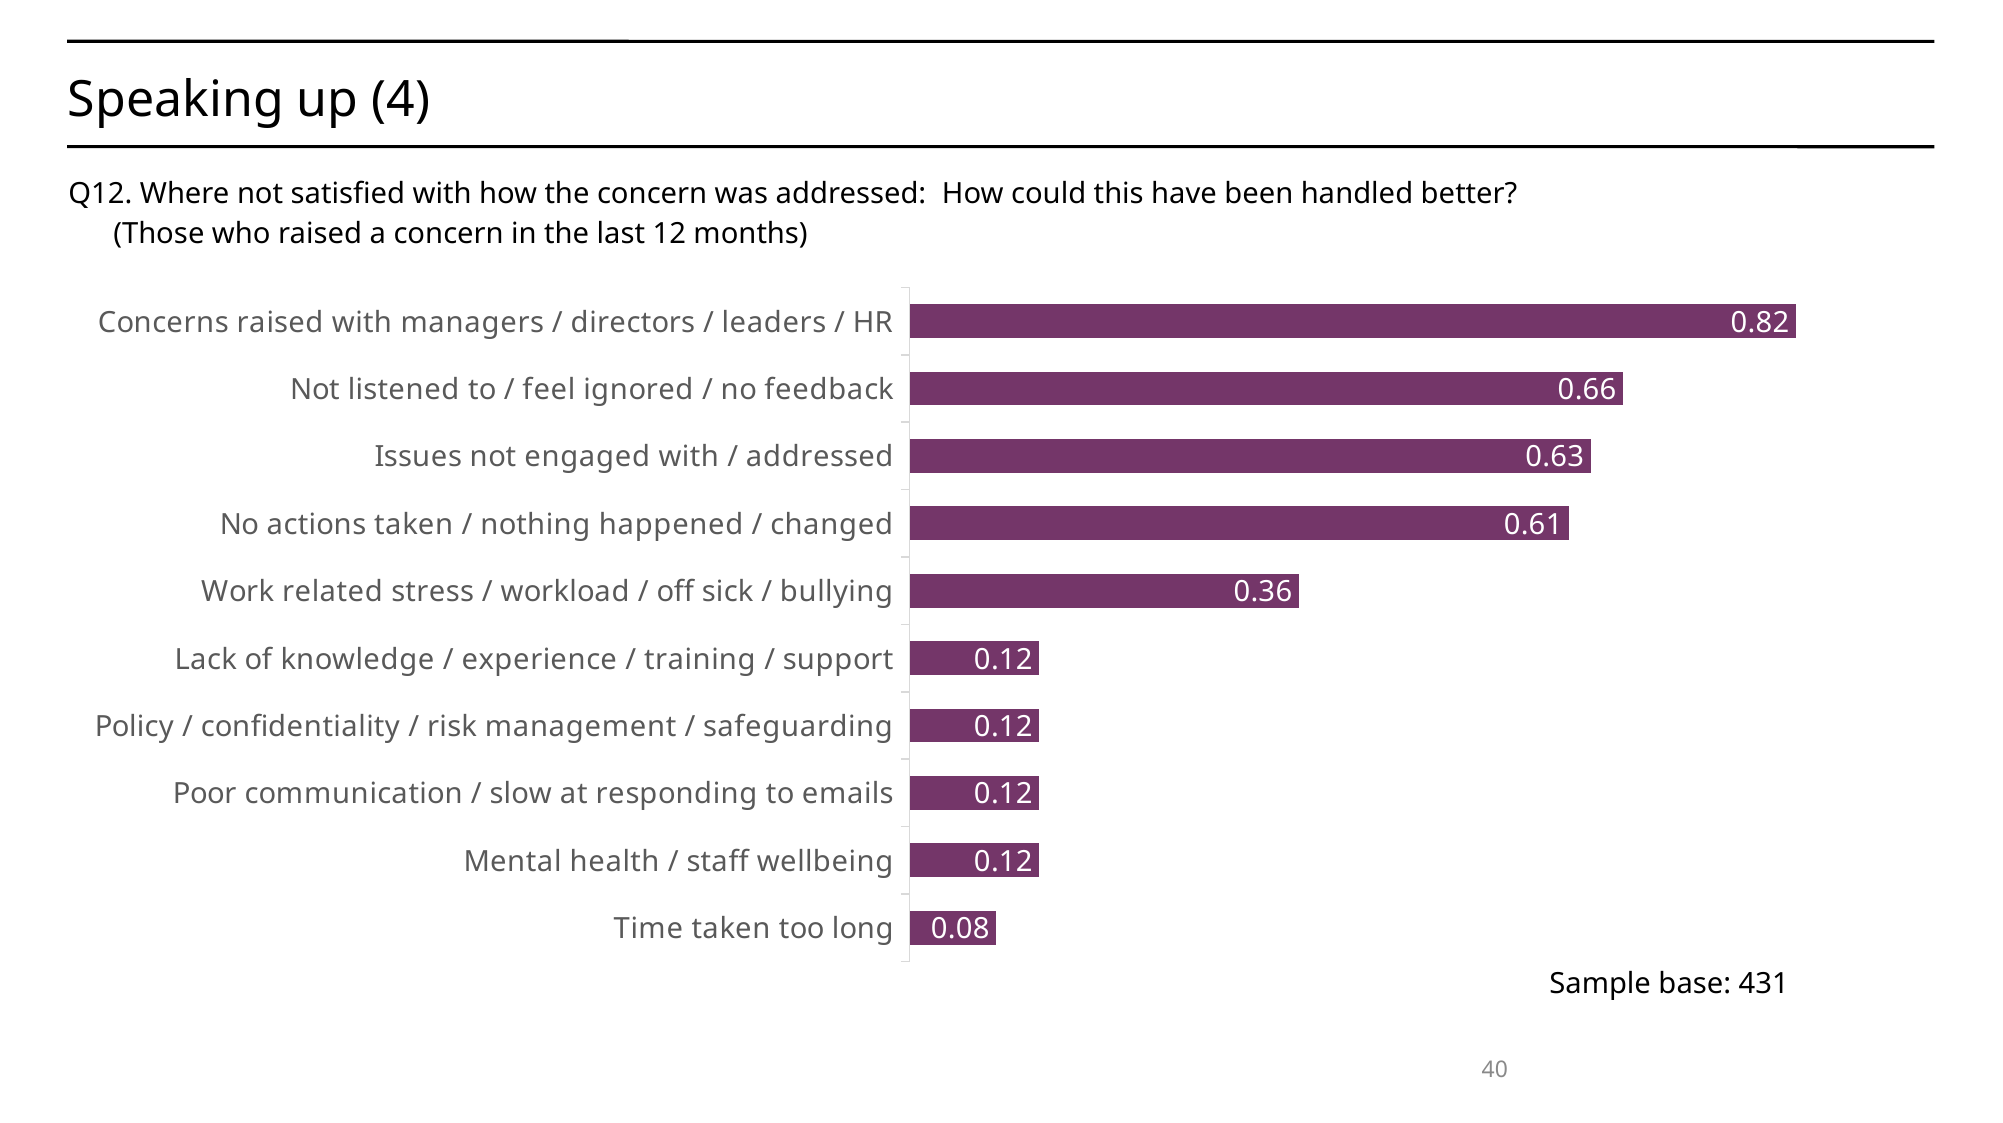

# Speaking up (4)
Q12. Where not satisfied with how the concern was addressed: How could this have been handled better? (Those who raised a concern in the last 12 months)
### Chart
| Category | x |
|---|---|
| Concerns raised with managers / directors / leaders / HR | 0.82 |
| Not listened to / feel ignored / no feedback | 0.66 |
| Issues not engaged with / addressed | 0.63 |
| No actions taken / nothing happened / changed | 0.61 |
| Work related stress / workload / off sick / bullying | 0.36 |
| Lack of knowledge / experience / training / support | 0.12 |
| Policy / confidentiality / risk management / safeguarding | 0.12 |
| Poor communication / slow at responding to emails | 0.12 |
| Mental health / staff wellbeing | 0.12 |
| Time taken too long | 0.08 |Sample base: 431
6